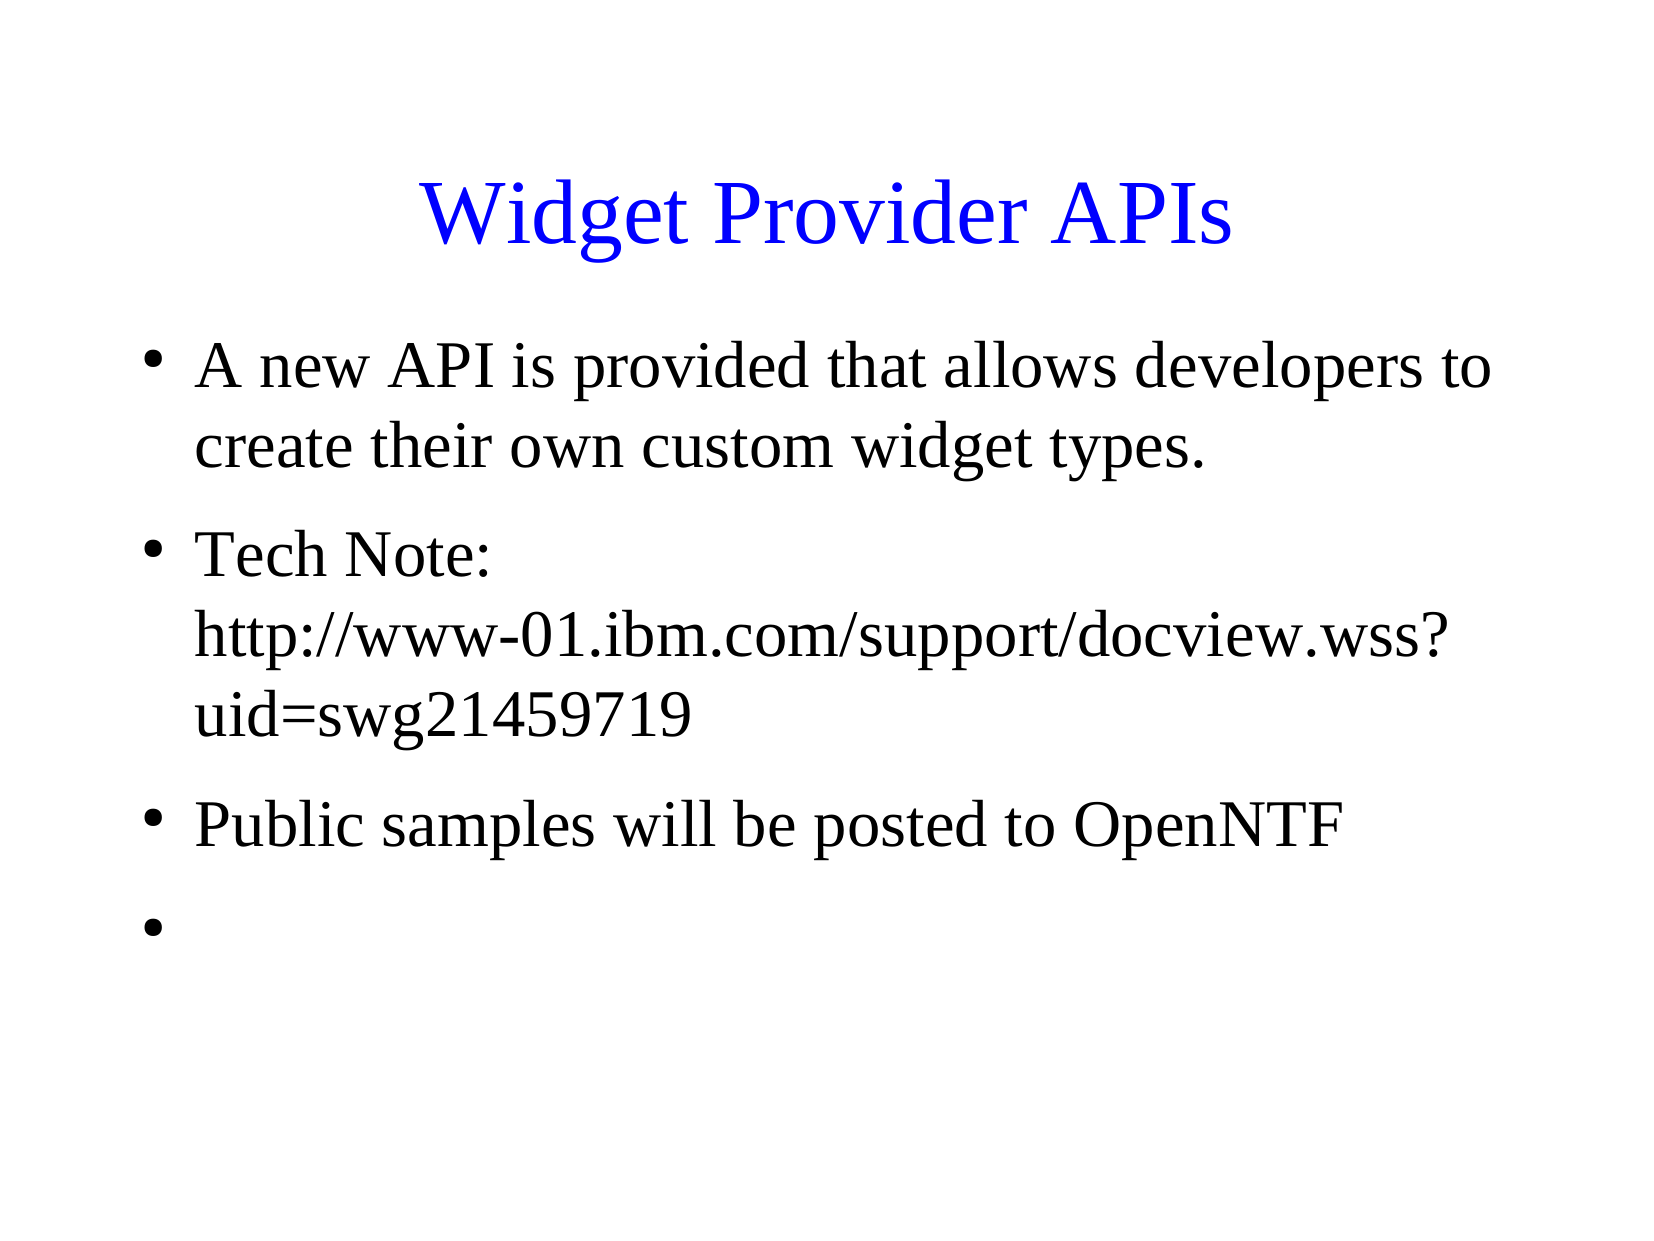

# Widget Provider APIs
A new API is provided that allows developers to create their own custom widget types.
Tech Note: http://www-01.ibm.com/support/docview.wss?uid=swg21459719
Public samples will be posted to OpenNTF